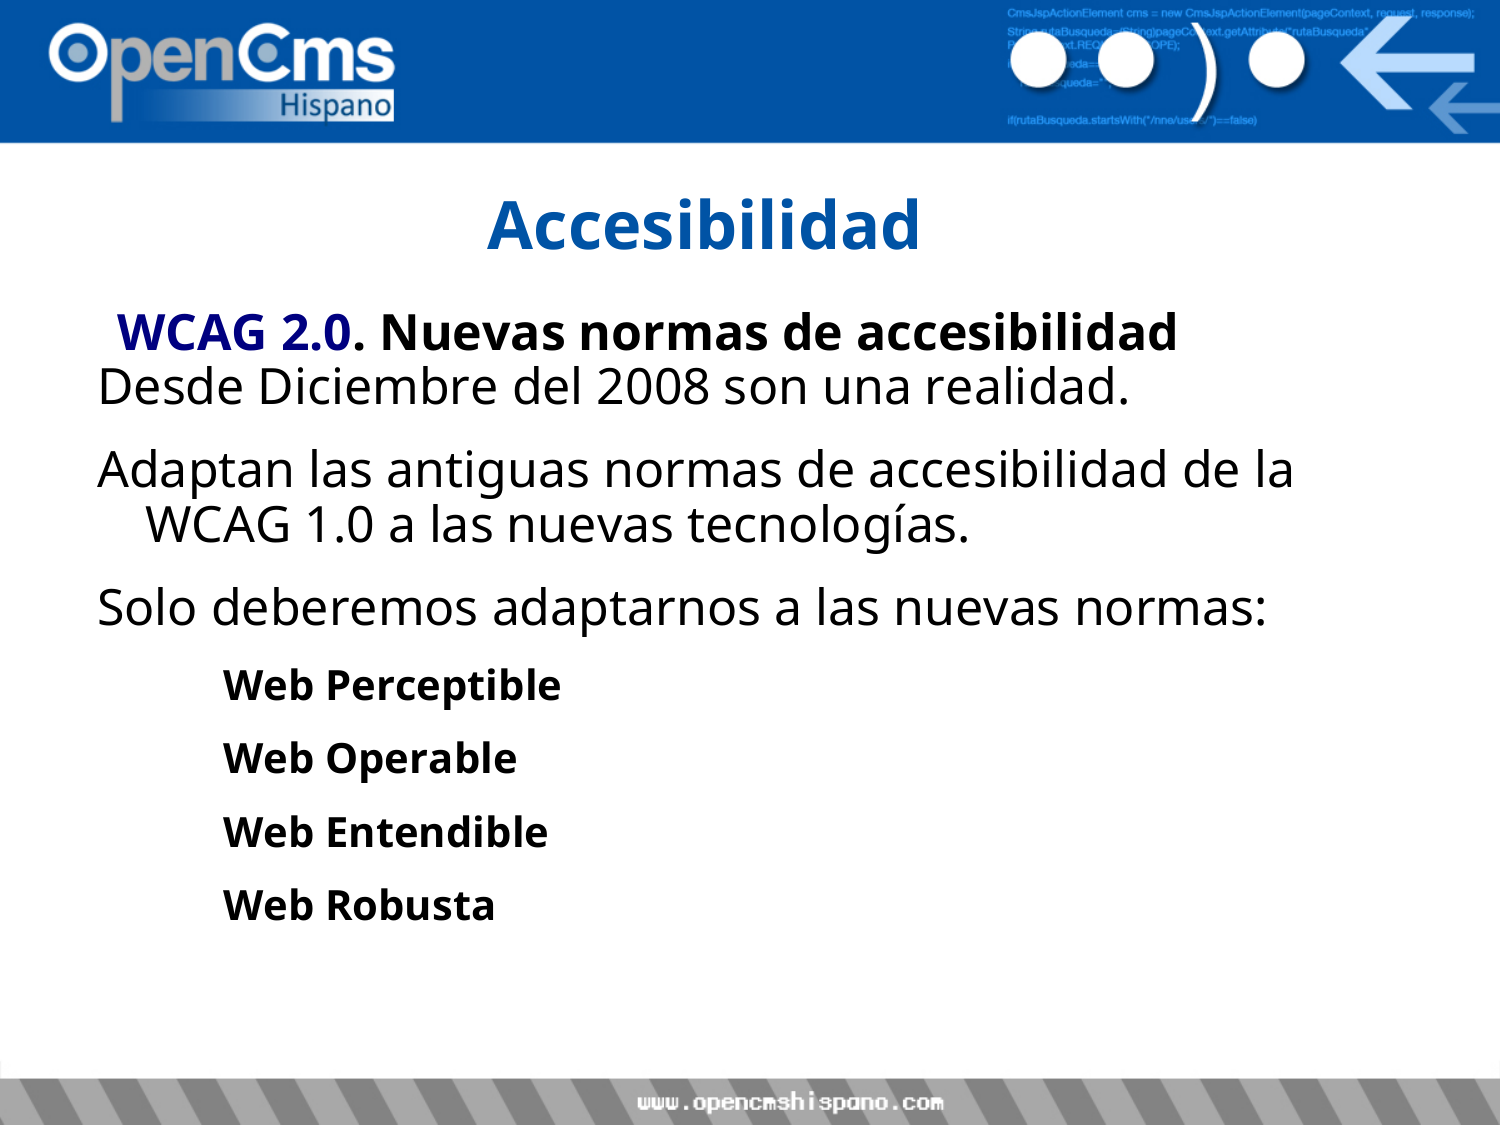

Accesibilidad
WCAG 2.0. Nuevas normas de accesibilidad
Desde Diciembre del 2008 son una realidad.
Adaptan las antiguas normas de accesibilidad de la WCAG 1.0 a las nuevas tecnologías.
Solo deberemos adaptarnos a las nuevas normas:
Web Perceptible
Web Operable
Web Entendible
Web Robusta